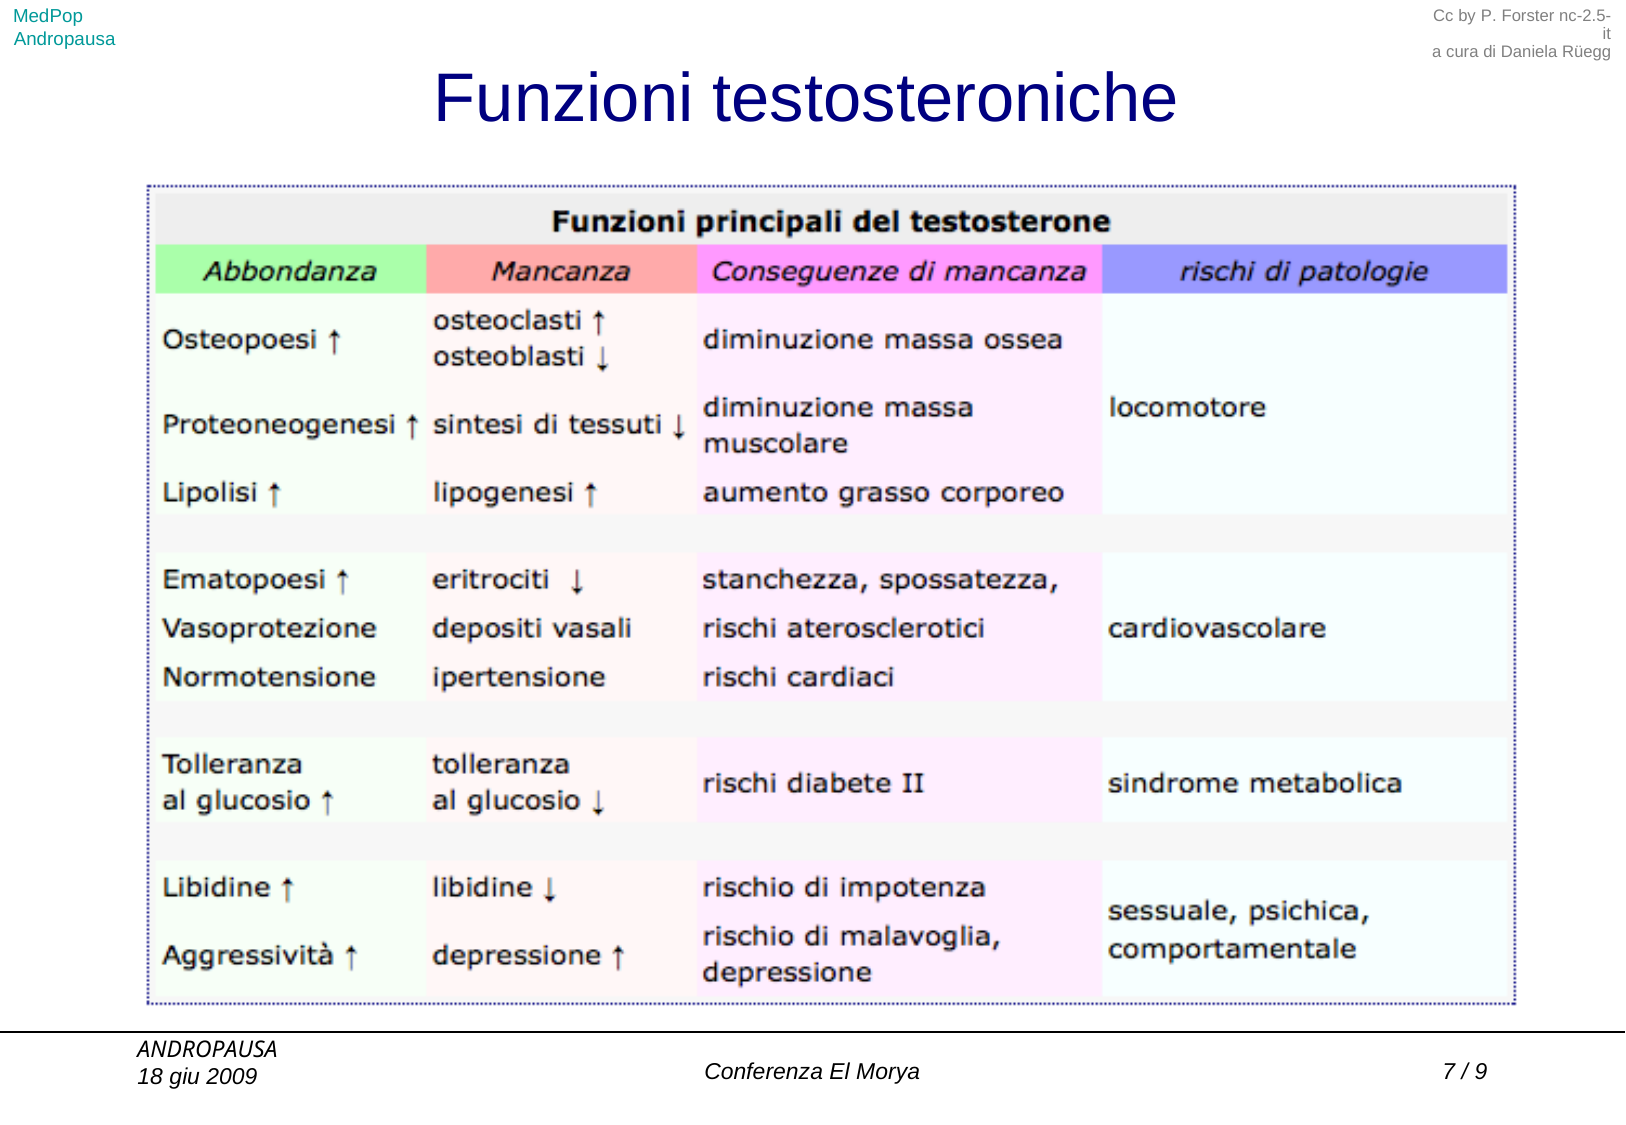

Andropausa
# Funzioni testosteroniche
ANDROPAUSA
18 giu 2009
Conferenza El Morya